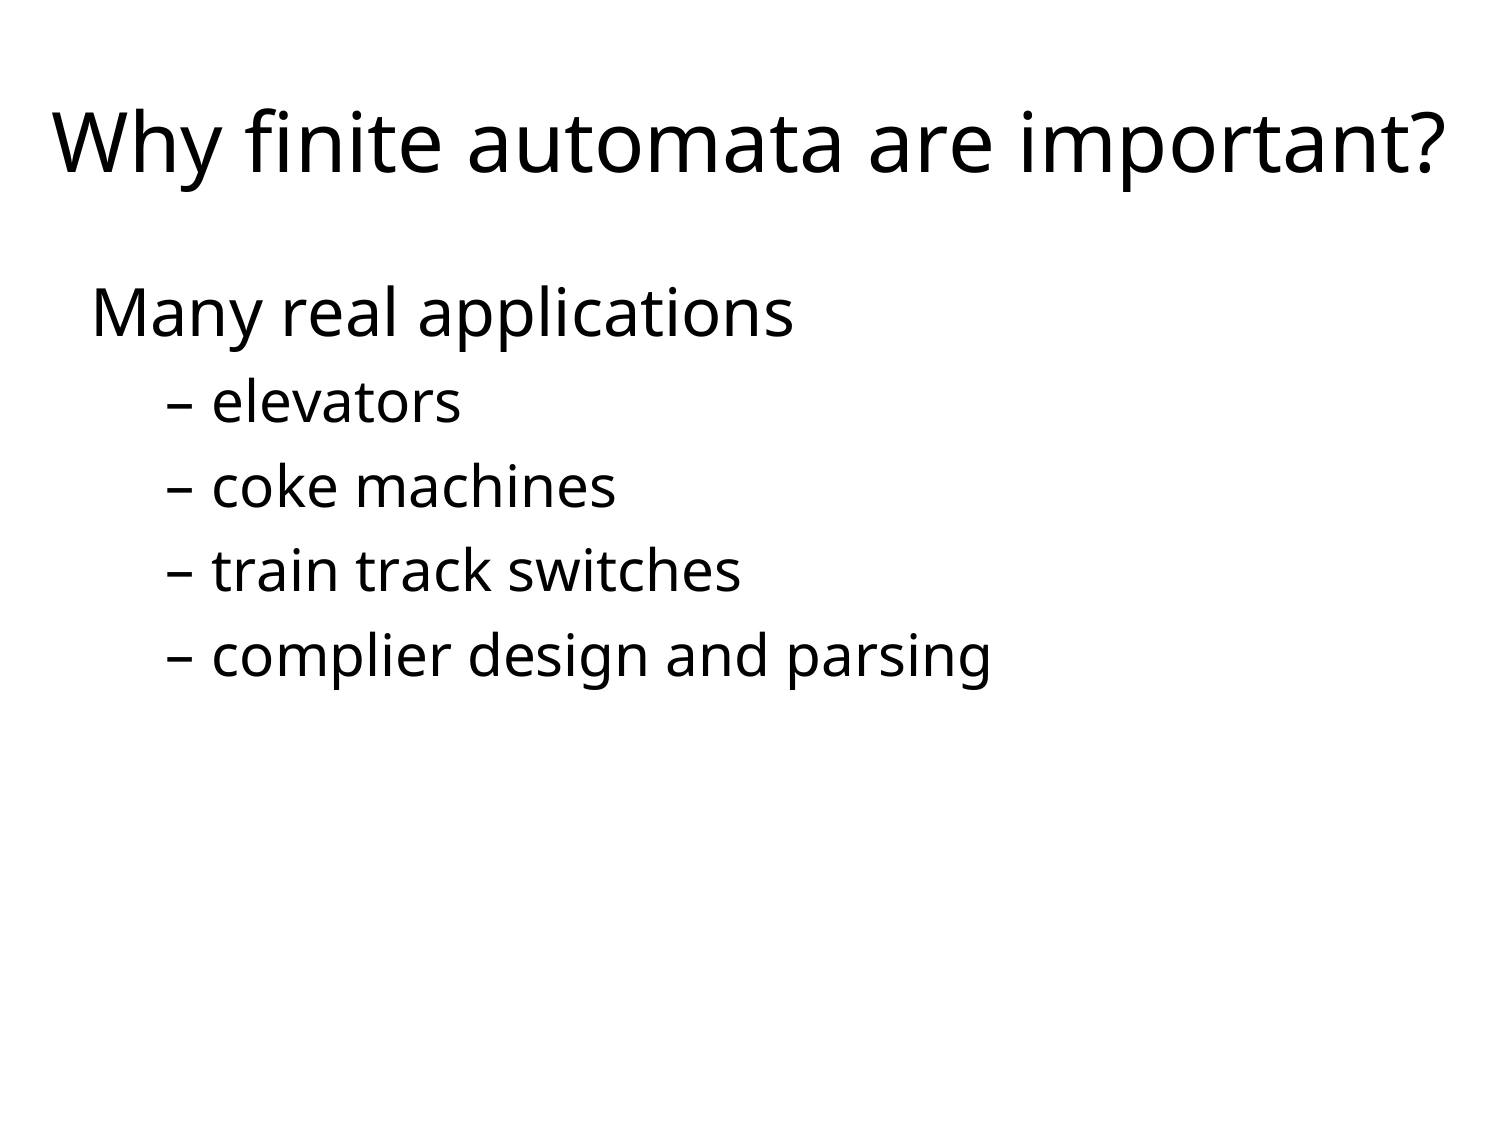

# Why finite automata are important?
Many real applications
elevators
coke machines
train track switches
complier design and parsing